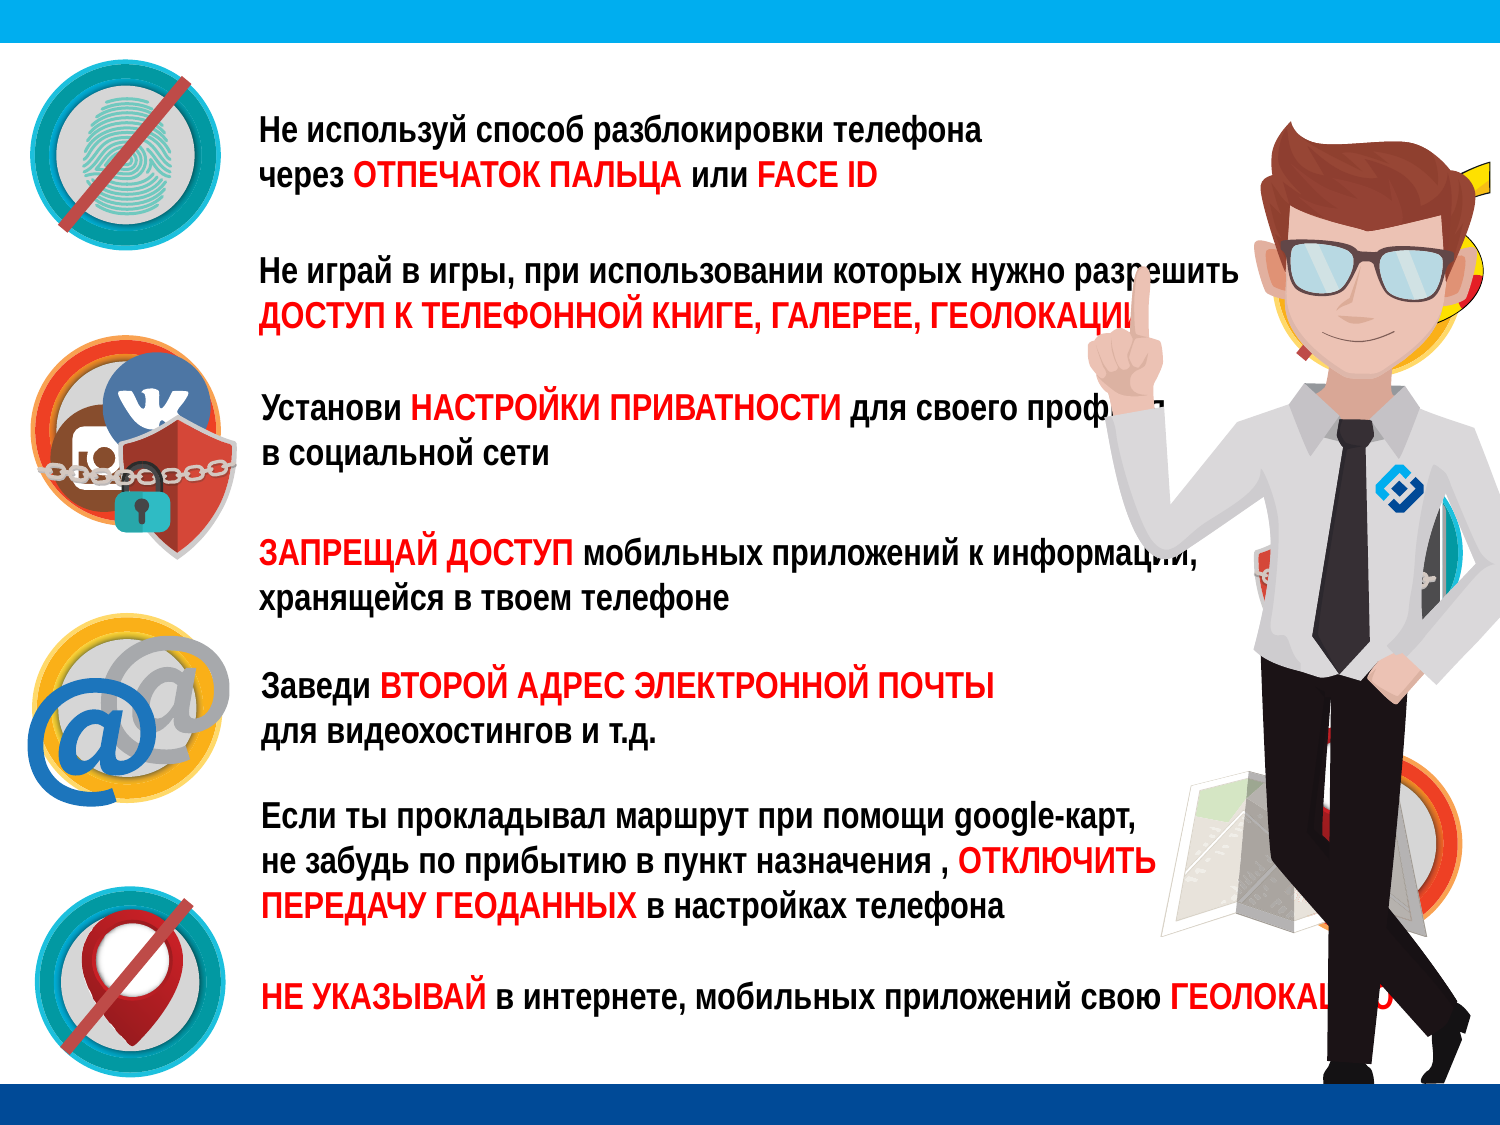

Не используй способ разблокировки телефона
через ОТПЕЧАТОК ПАЛЬЦА или FACE ID
Не играй в игры, при использовании которых нужно разрешить
ДОСТУП К ТЕЛЕФОННОЙ КНИГЕ, ГАЛЕРЕЕ, ГЕОЛОКАЦИИ
Установи НАСТРОЙКИ ПРИВАТНОСТИ для своего профиля
в социальной сети
ЗАПРЕЩАЙ ДОСТУП мобильных приложений к информации,
хранящейся в твоем телефоне
Заведи ВТОРОЙ АДРЕС ЭЛЕКТРОННОЙ ПОЧТЫ
для видеохостингов и т.д.
Если ты прокладывал маршрут при помощи google-карт,
не забудь по прибытию в пункт назначения , ОТКЛЮЧИТЬ
ПЕРЕДАЧУ ГЕОДАННЫХ в настройках телефона
НЕ УКАЗЫВАЙ в интернете, мобильных приложений свою ГЕОЛОКАЦИЮ